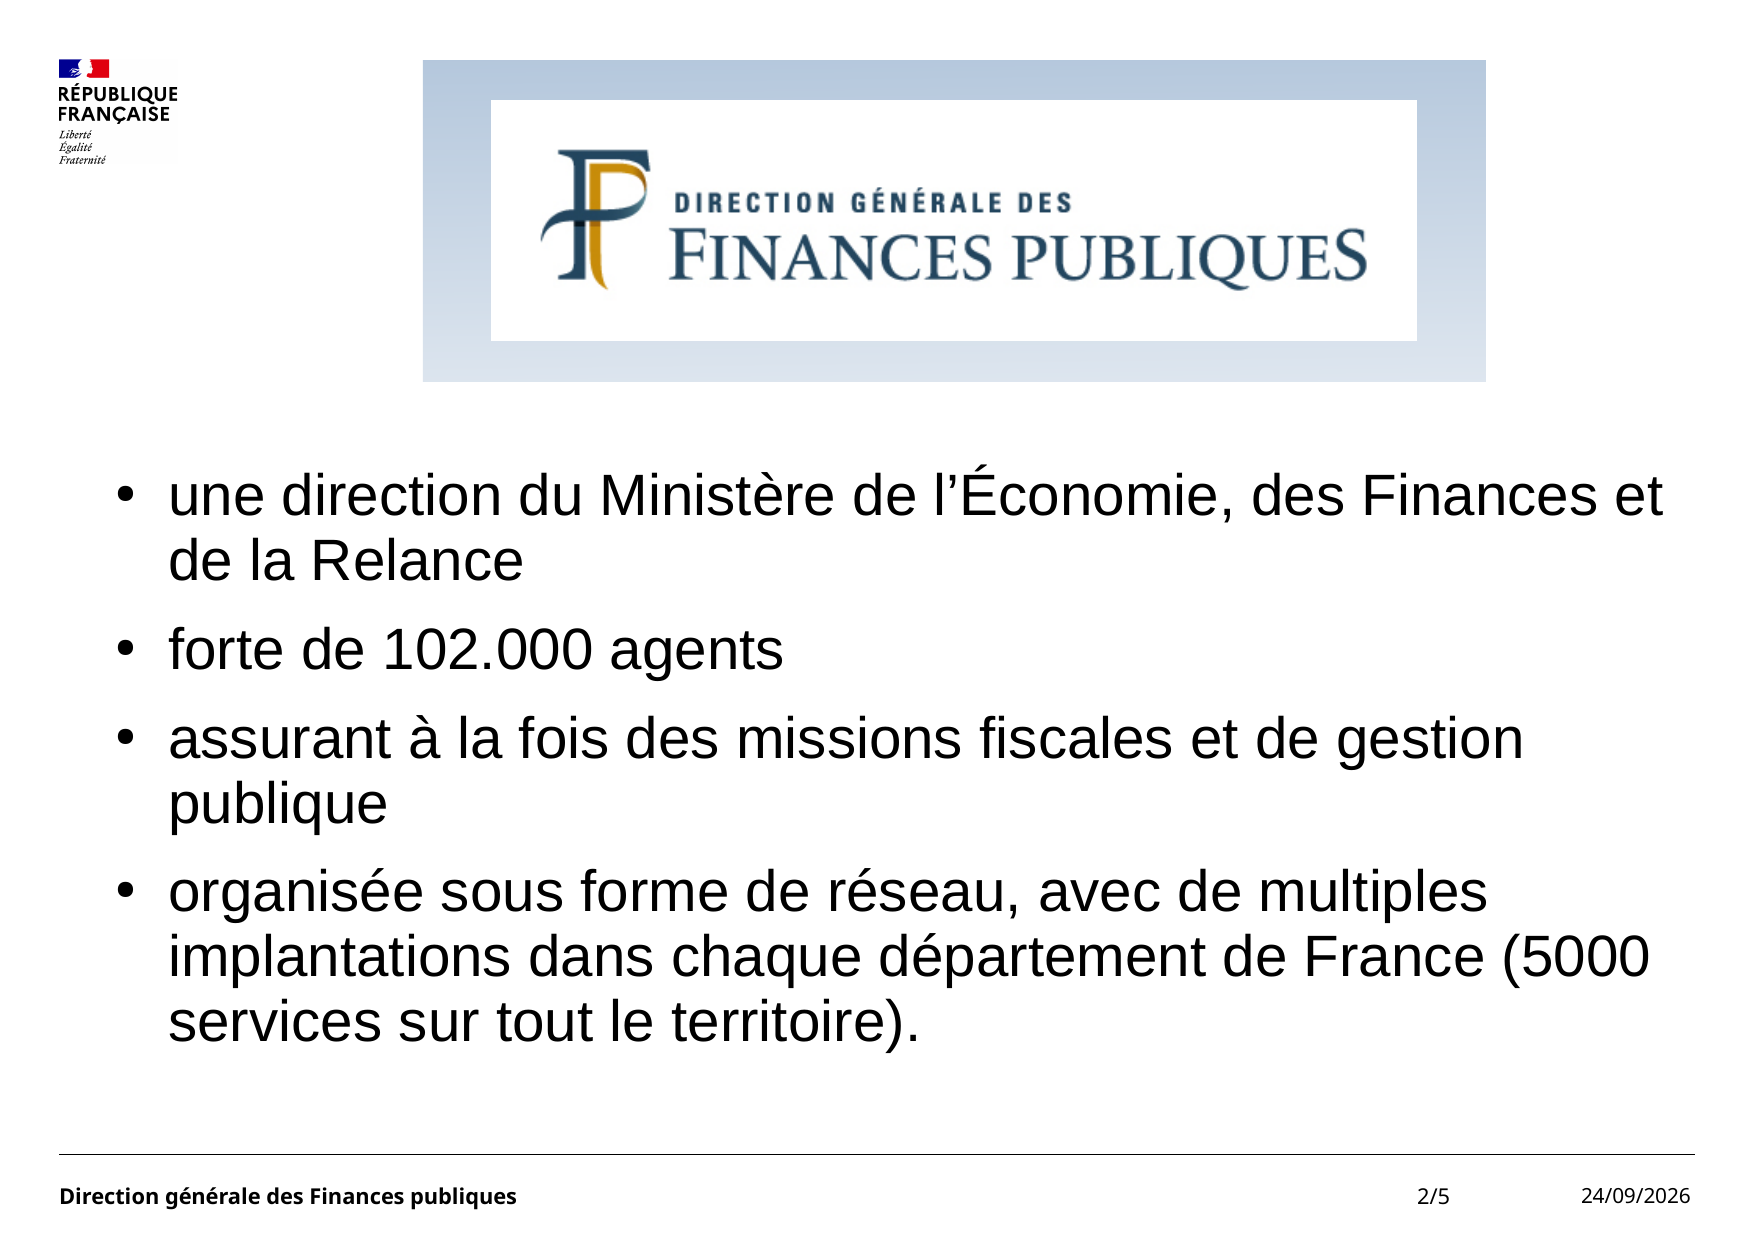

#
une direction du Ministère de l’Économie, des Finances et de la Relance
forte de 102.000 agents
assurant à la fois des missions fiscales et de gestion publique
organisée sous forme de réseau, avec de multiples implantations dans chaque département de France (5000 services sur tout le territoire).